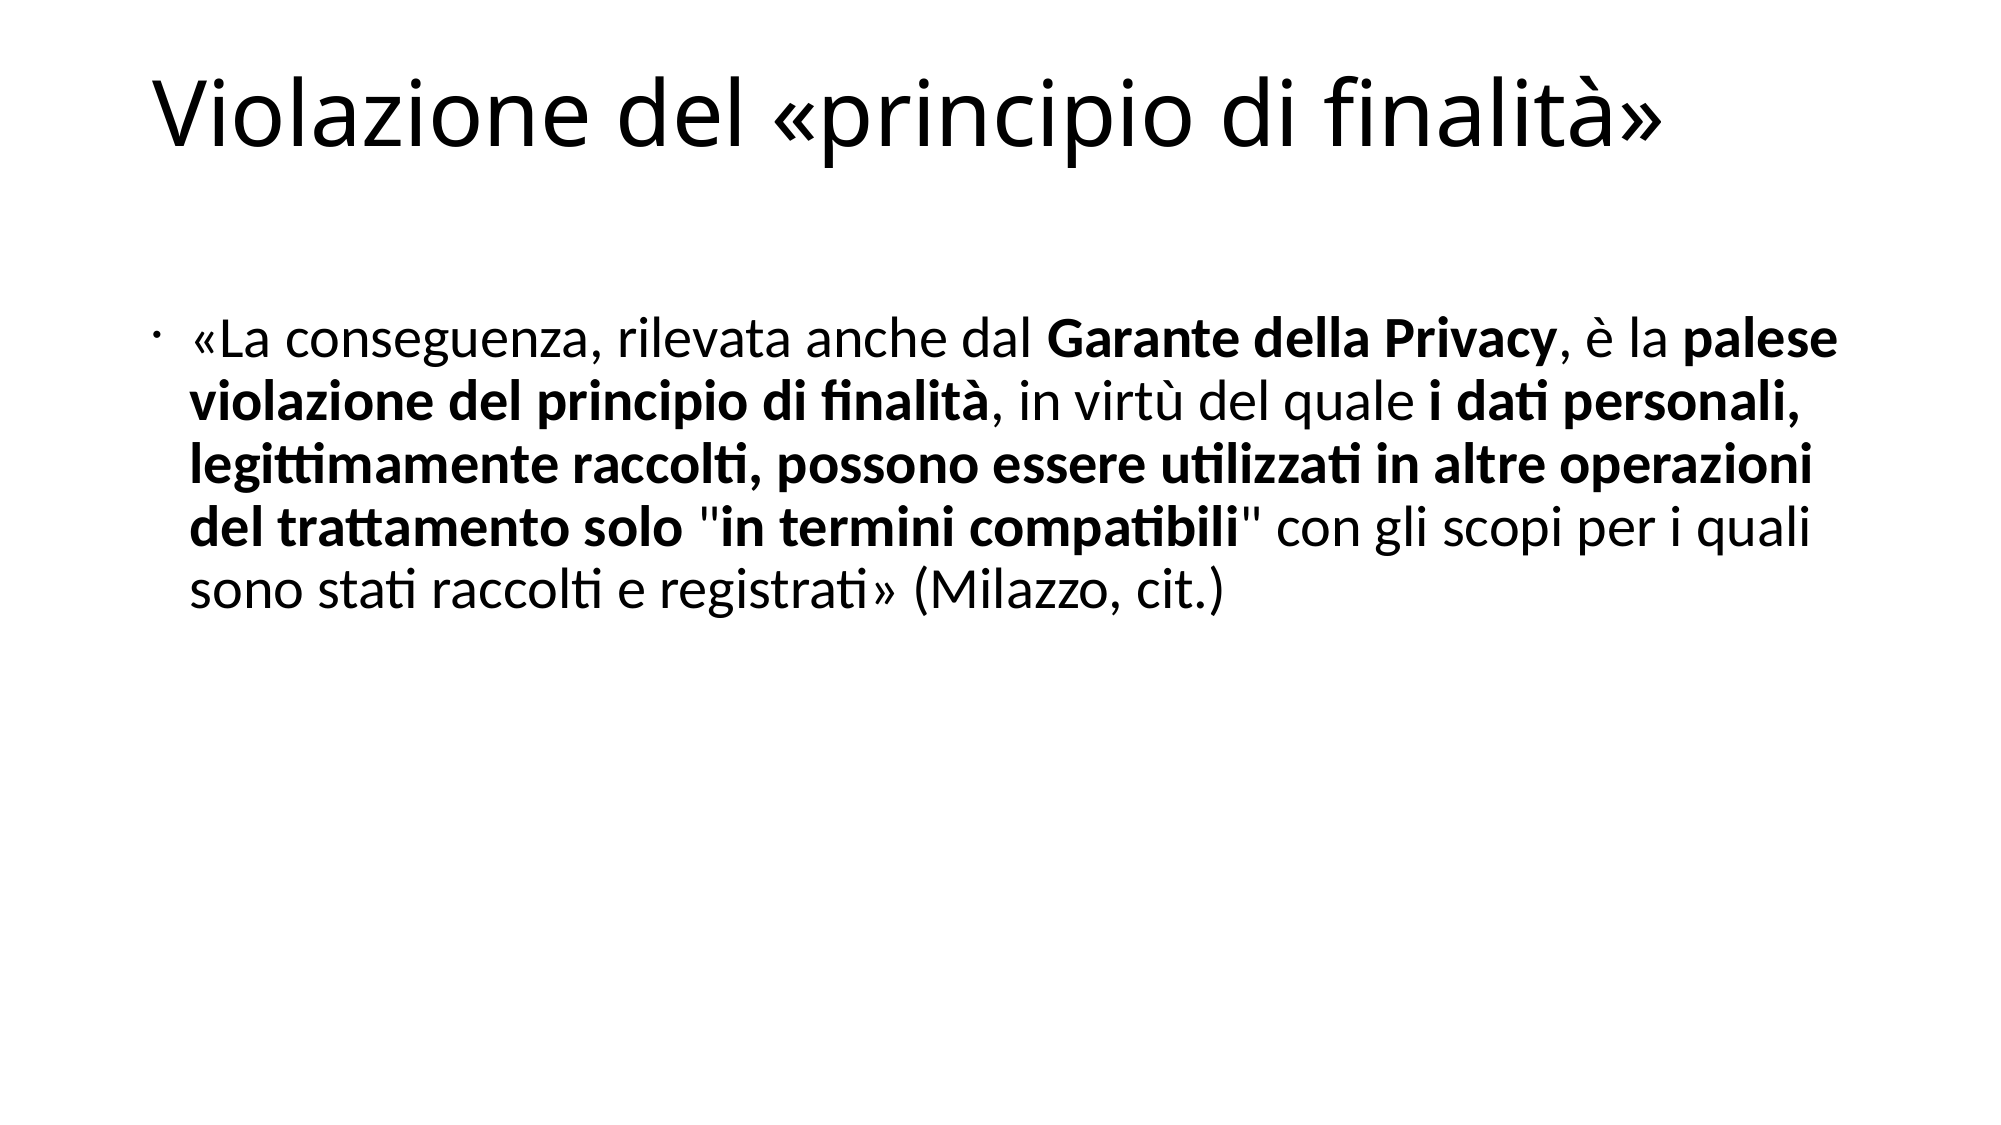

# Violazione del «principio di finalità»
«La conseguenza, rilevata anche dal Garante della Privacy, è la palese violazione del principio di finalità, in virtù del quale i dati personali, legittimamente raccolti, possono essere utilizzati in altre operazioni del trattamento solo "in termini compatibili" con gli scopi per i quali sono stati raccolti e registrati» (Milazzo, cit.)